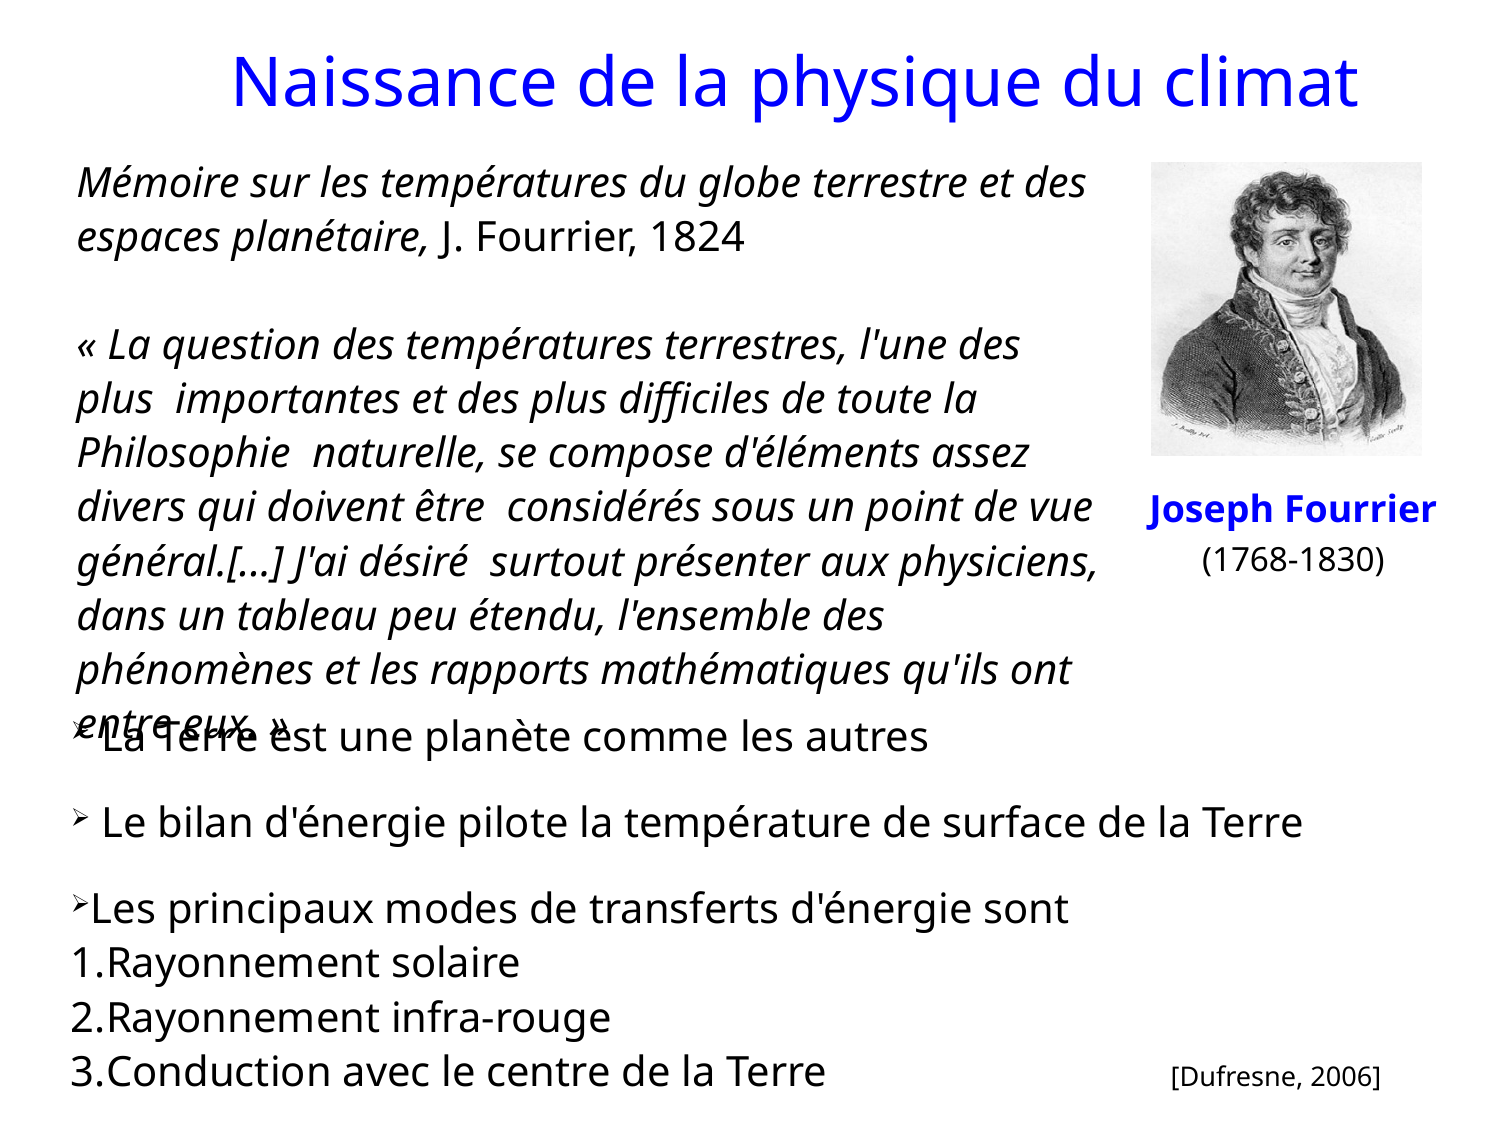

# Naissance de la physique du climat
Mémoire sur les températures du globe terrestre et des espaces planétaire, J. Fourrier, 1824
« La question des températures terrestres, l'une des plus importantes et des plus difficiles de toute la Philosophie naturelle, se compose d'éléments assez divers qui doivent être considérés sous un point de vue général.[...] J'ai désiré surtout présenter aux physiciens, dans un tableau peu étendu, l'ensemble des phénomènes et les rapports mathématiques qu'ils ont entre eux. »
Joseph Fourrier
(1768-1830)
 La Terre est une planète comme les autres
 Le bilan d'énergie pilote la température de surface de la Terre
Les principaux modes de transferts d'énergie sont
Rayonnement solaire
Rayonnement infra-rouge
Conduction avec le centre de la Terre
[Dufresne, 2006]